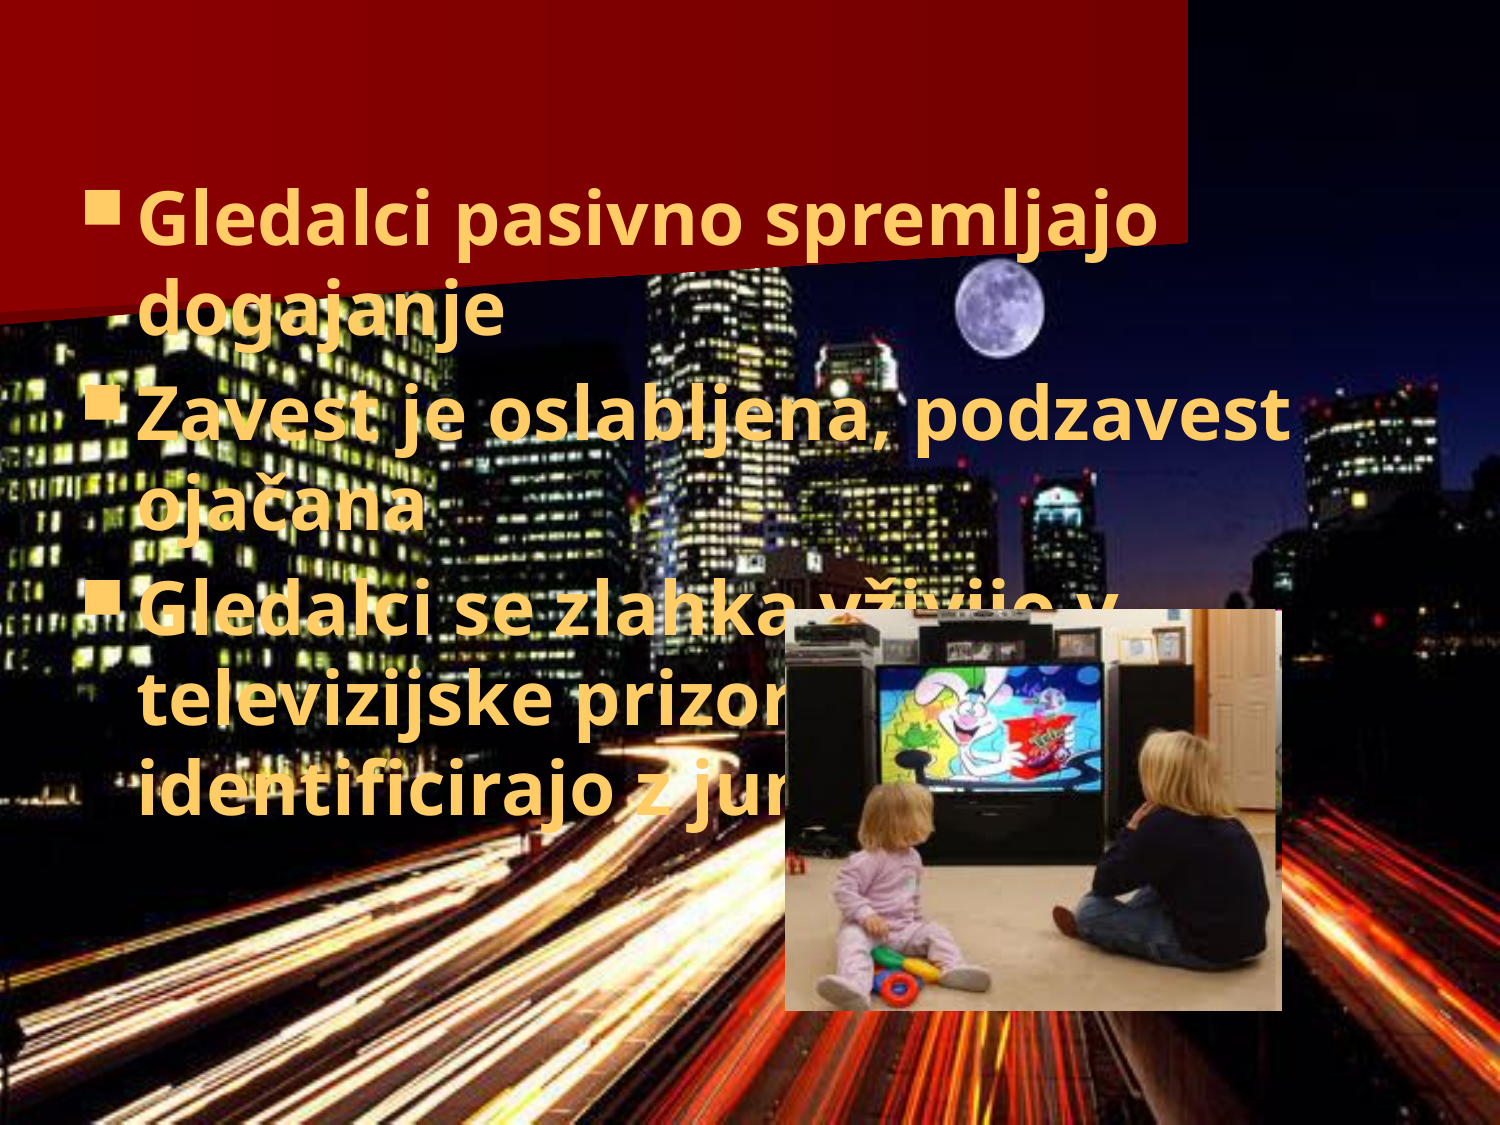

#
Gledalci pasivno spremljajo dogajanje
Zavest je oslabljena, podzavest ojačana
Gledalci se zlahka vživijo v televizijske prizore in identificirajo z junaki